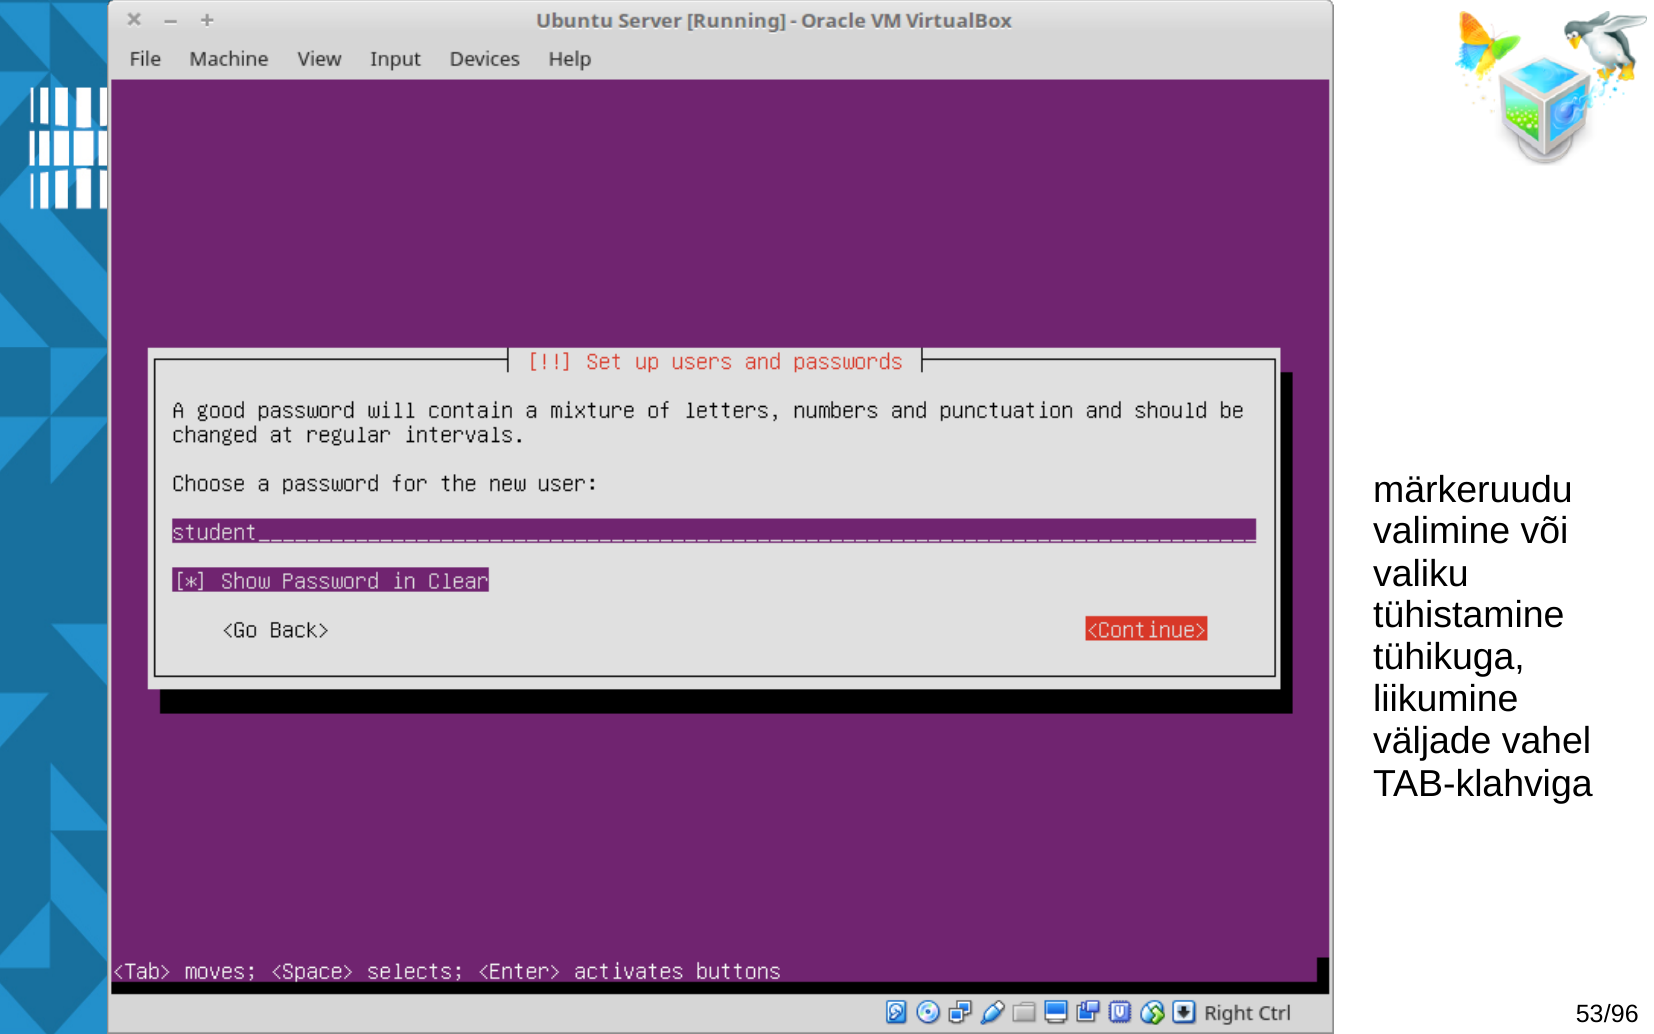

märkeruudu valimine või valiku tühistamine tühikuga, liikumine väljade vahel TAB-klahviga